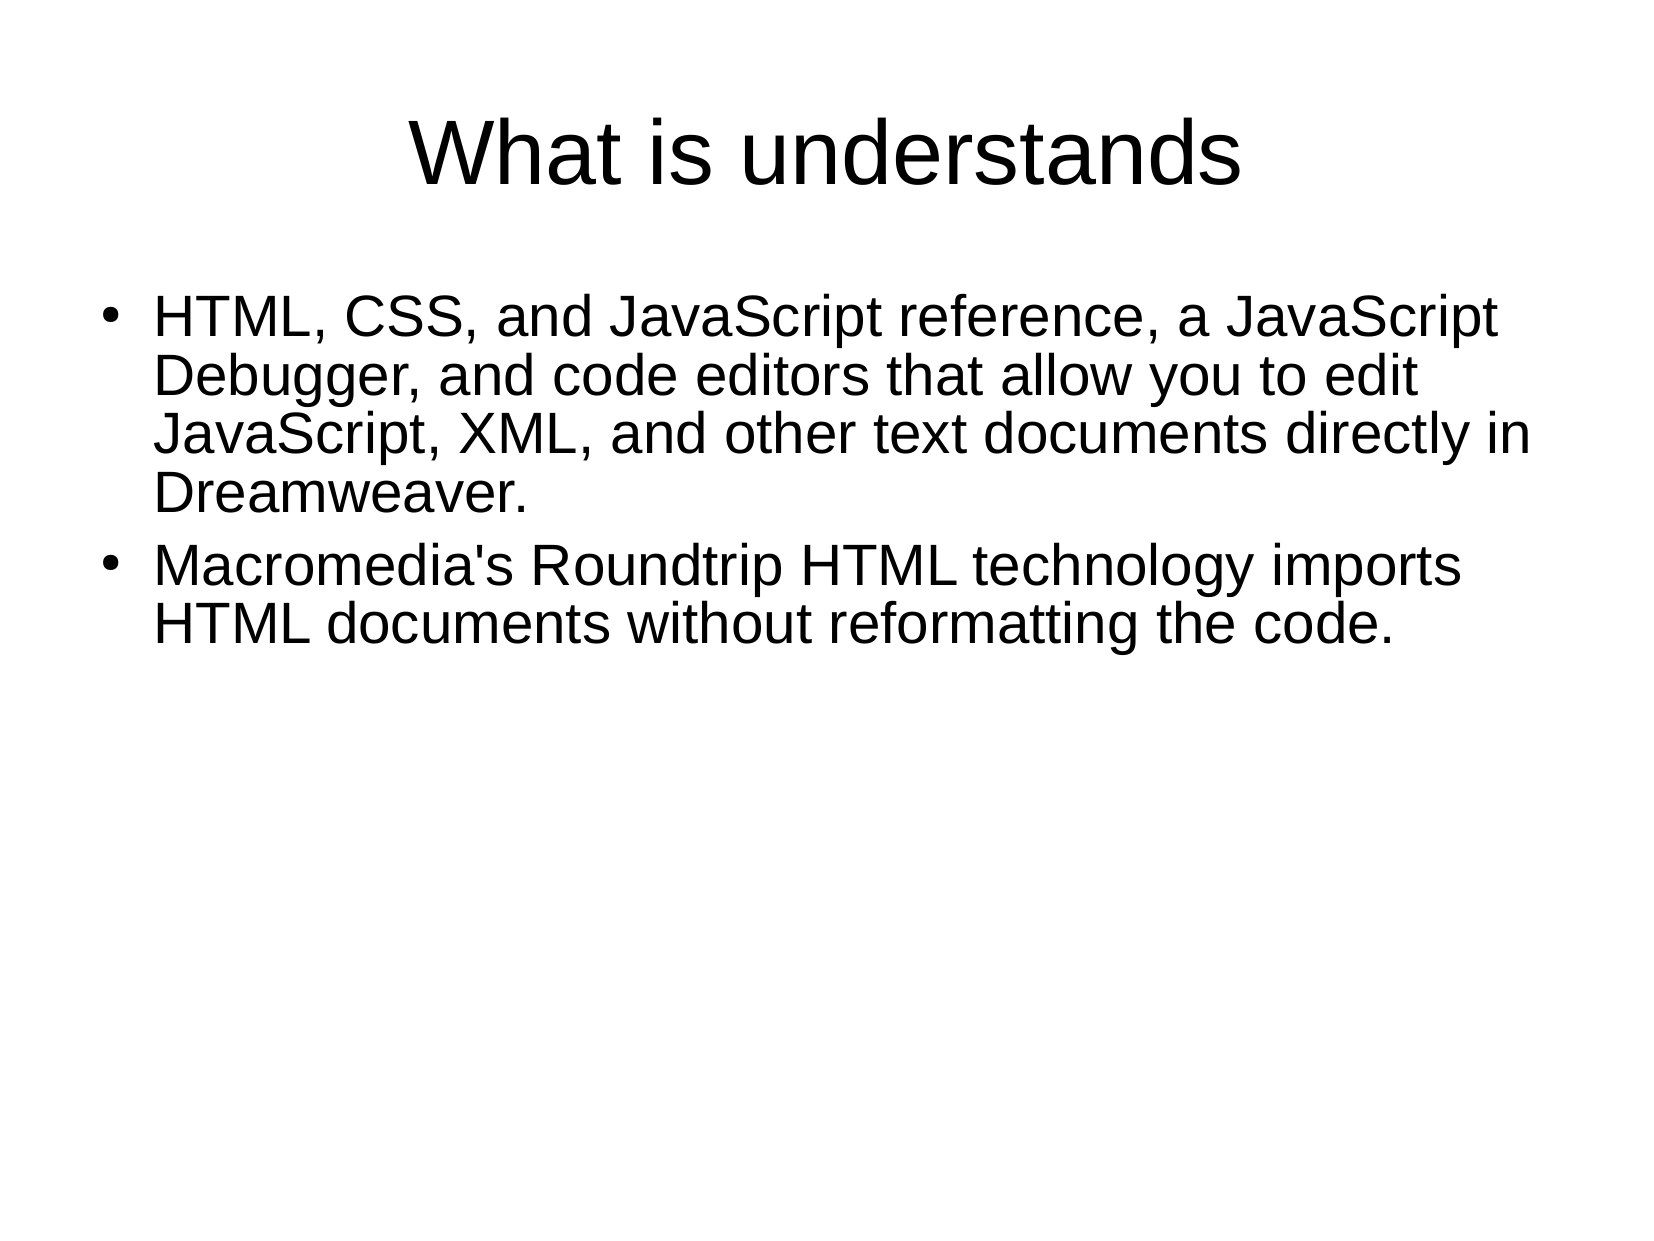

# What is understands
HTML, CSS, and JavaScript reference, a JavaScript Debugger, and code editors that allow you to edit JavaScript, XML, and other text documents directly in Dreamweaver.
Macromedia's Roundtrip HTML technology imports HTML documents without reformatting the code.